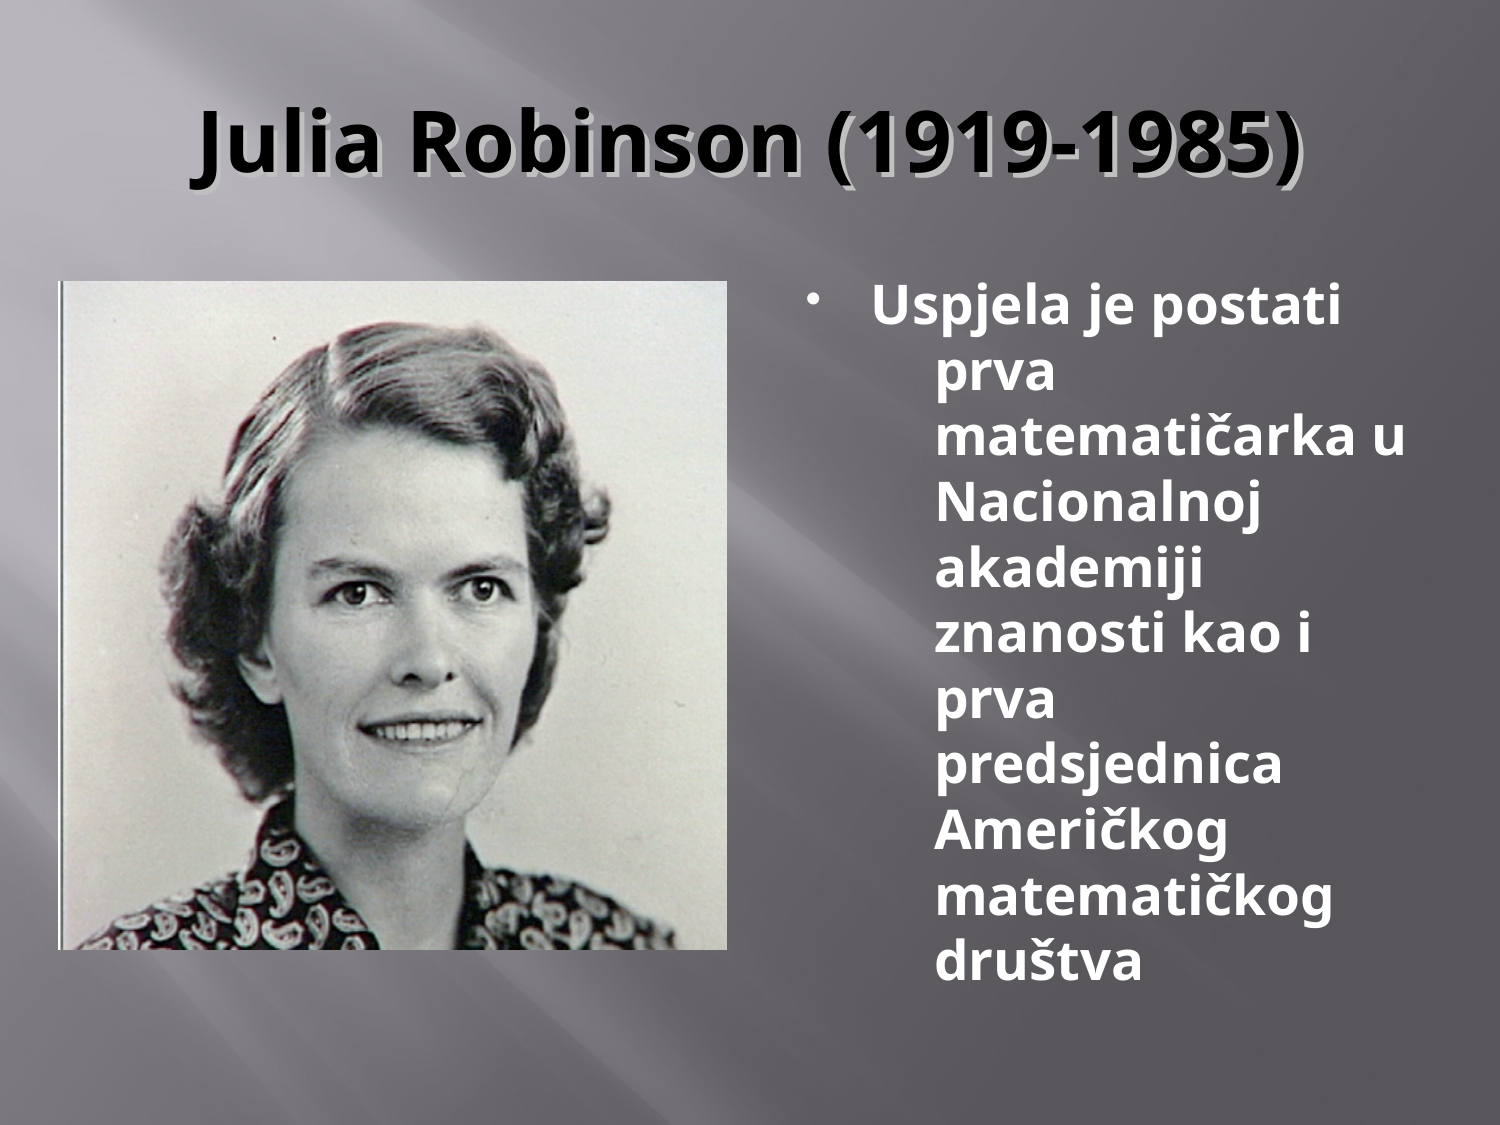

# Julia Robinson (1919-1985)
Uspjela je postati prva matematičarka u Nacionalnoj akademiji znanosti kao i prva predsjednica Američkog matematičkog društva